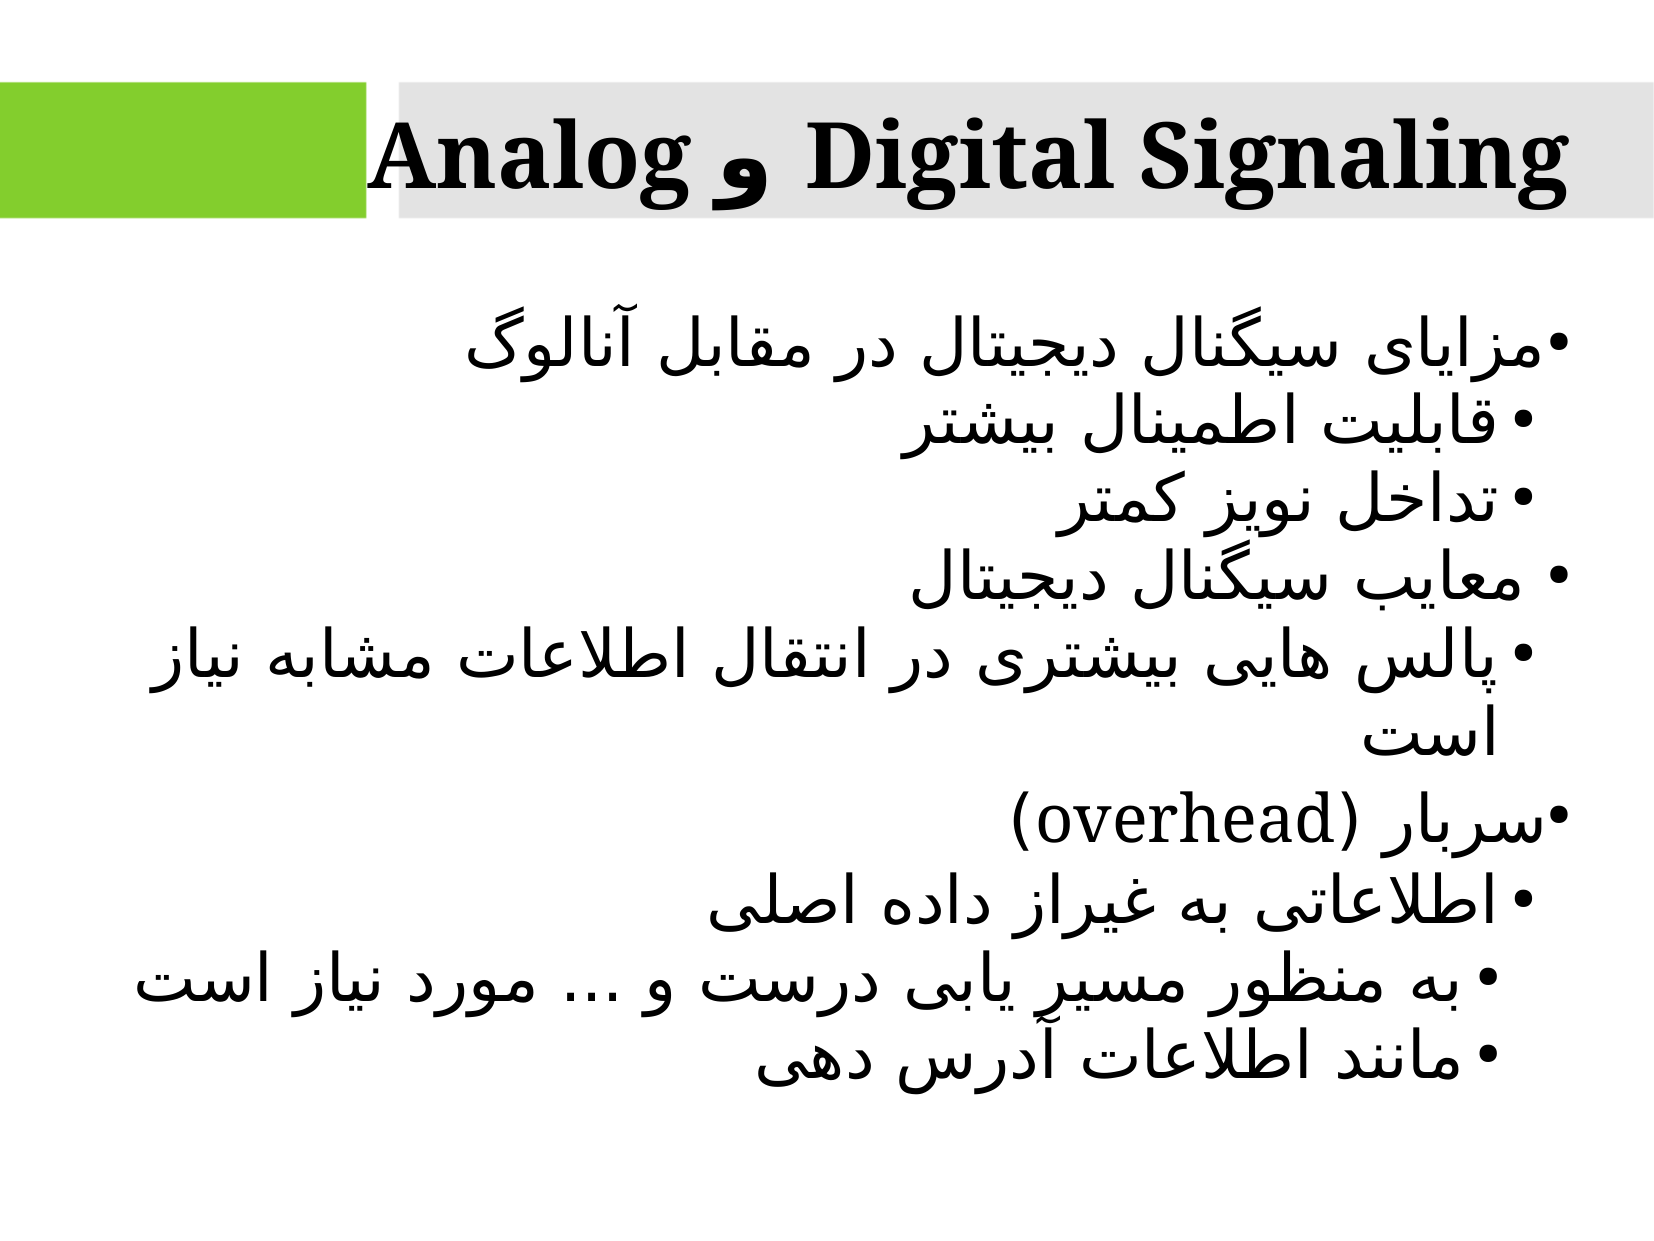

# Analog و Digital Signaling
مزایای سیگنال دیجیتال در مقابل آنالوگ
قابلیت اطمینال بیشتر
تداخل نویز کمتر
 معایب سیگنال دیجیتال
پالس هایی بیشتری در انتقال اطلاعات مشابه نیاز است
سربار (overhead)
اطلاعاتی به غیراز داده اصلی
به منظور مسیر یابی درست و ... مورد نیاز است
مانند اطلاعات آدرس دهی